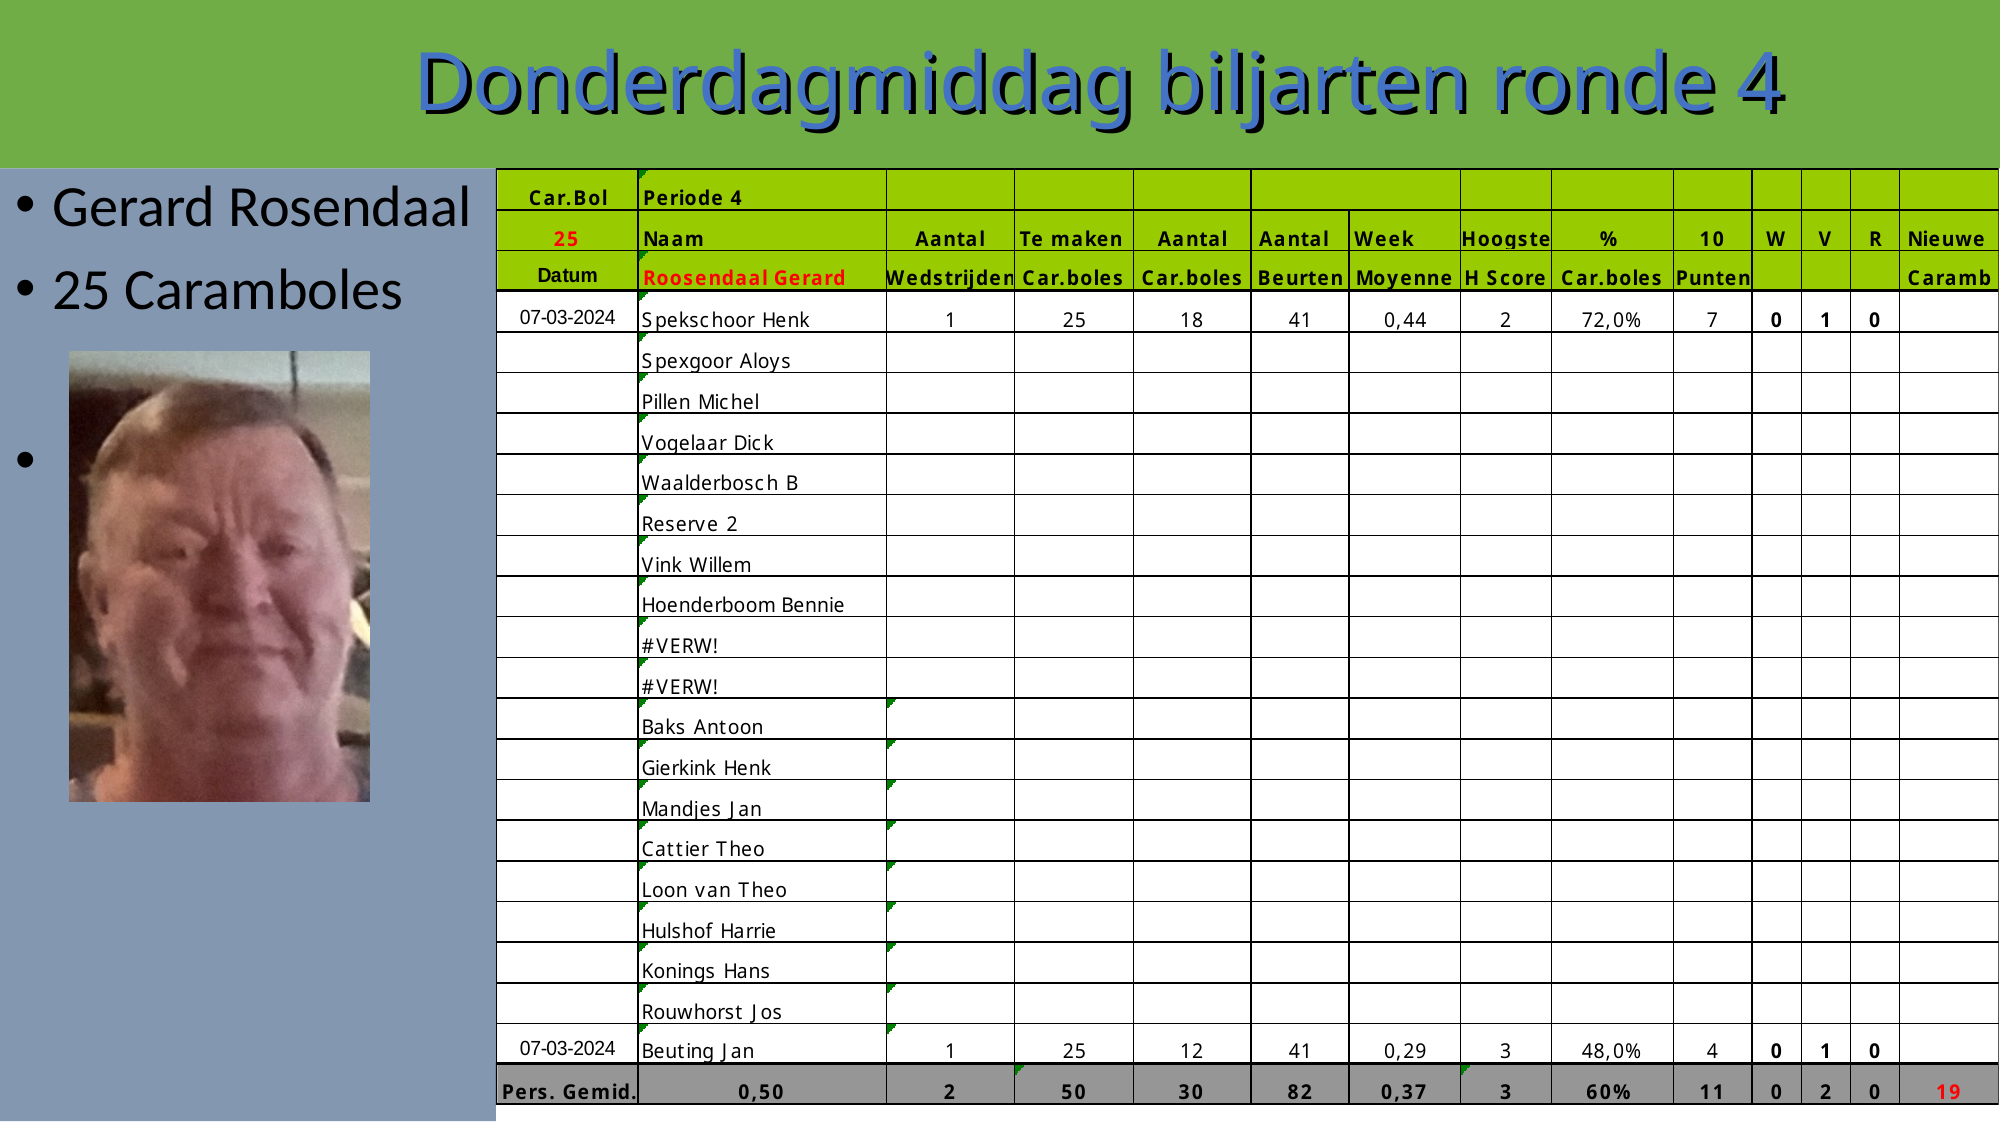

# Donderdagmiddag biljarten ronde 4
Gerard Rosendaal
25 Caramboles